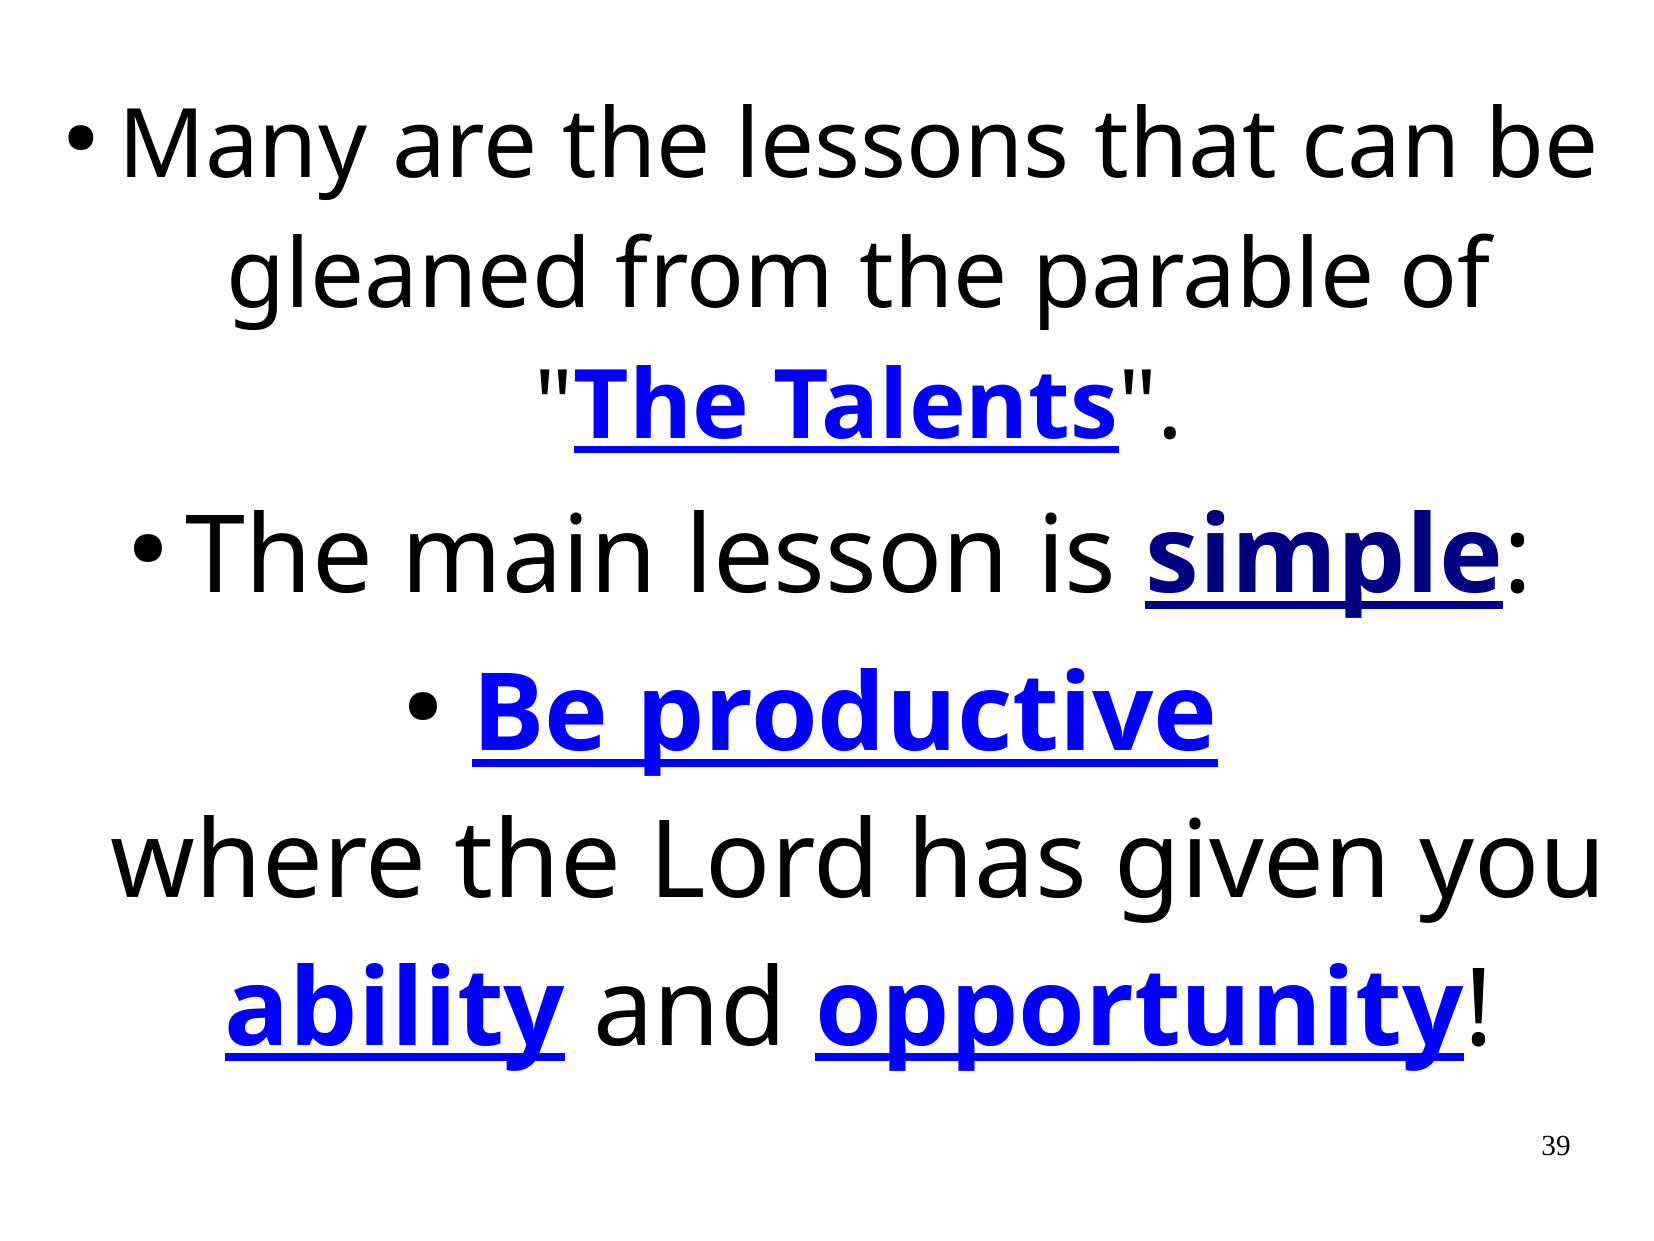

# Many are the lessons that can be gleaned from the parable of "The Talents".
The main lesson is simple:
Be productive
where the Lord has given you ability and opportunity!
39